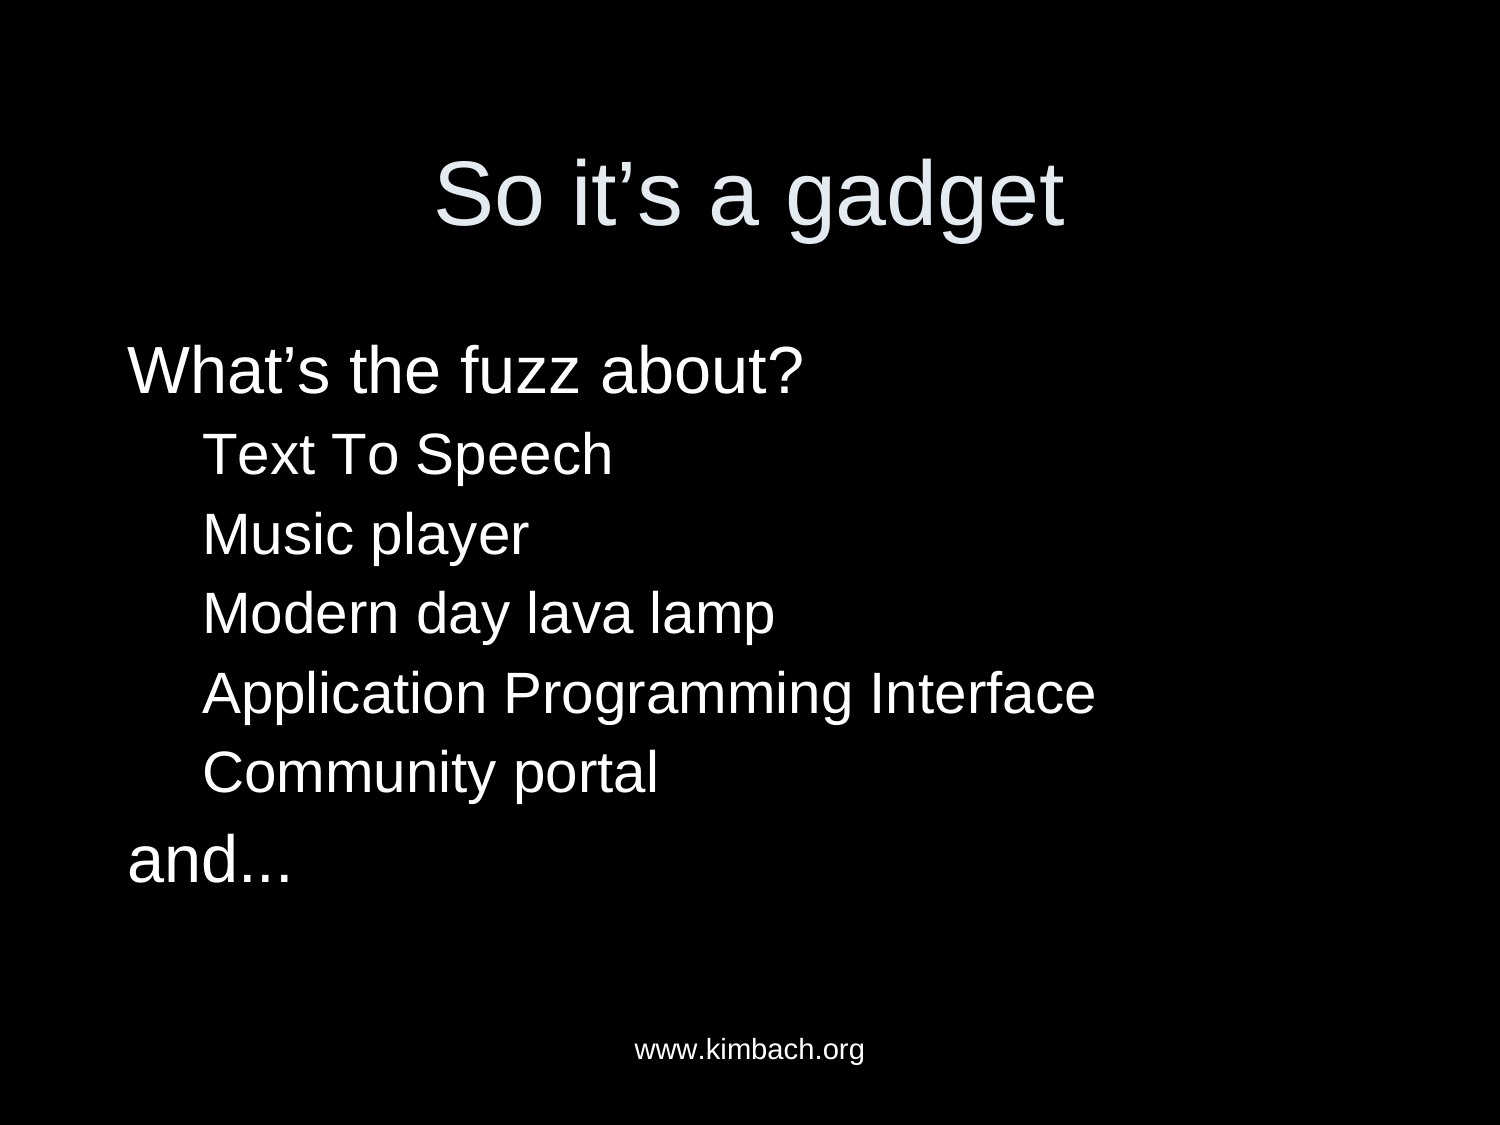

# So it’s a gadget
What’s the fuzz about?
Text To Speech
Music player
Modern day lava lamp
Application Programming Interface
Community portal
and...
www.kimbach.org